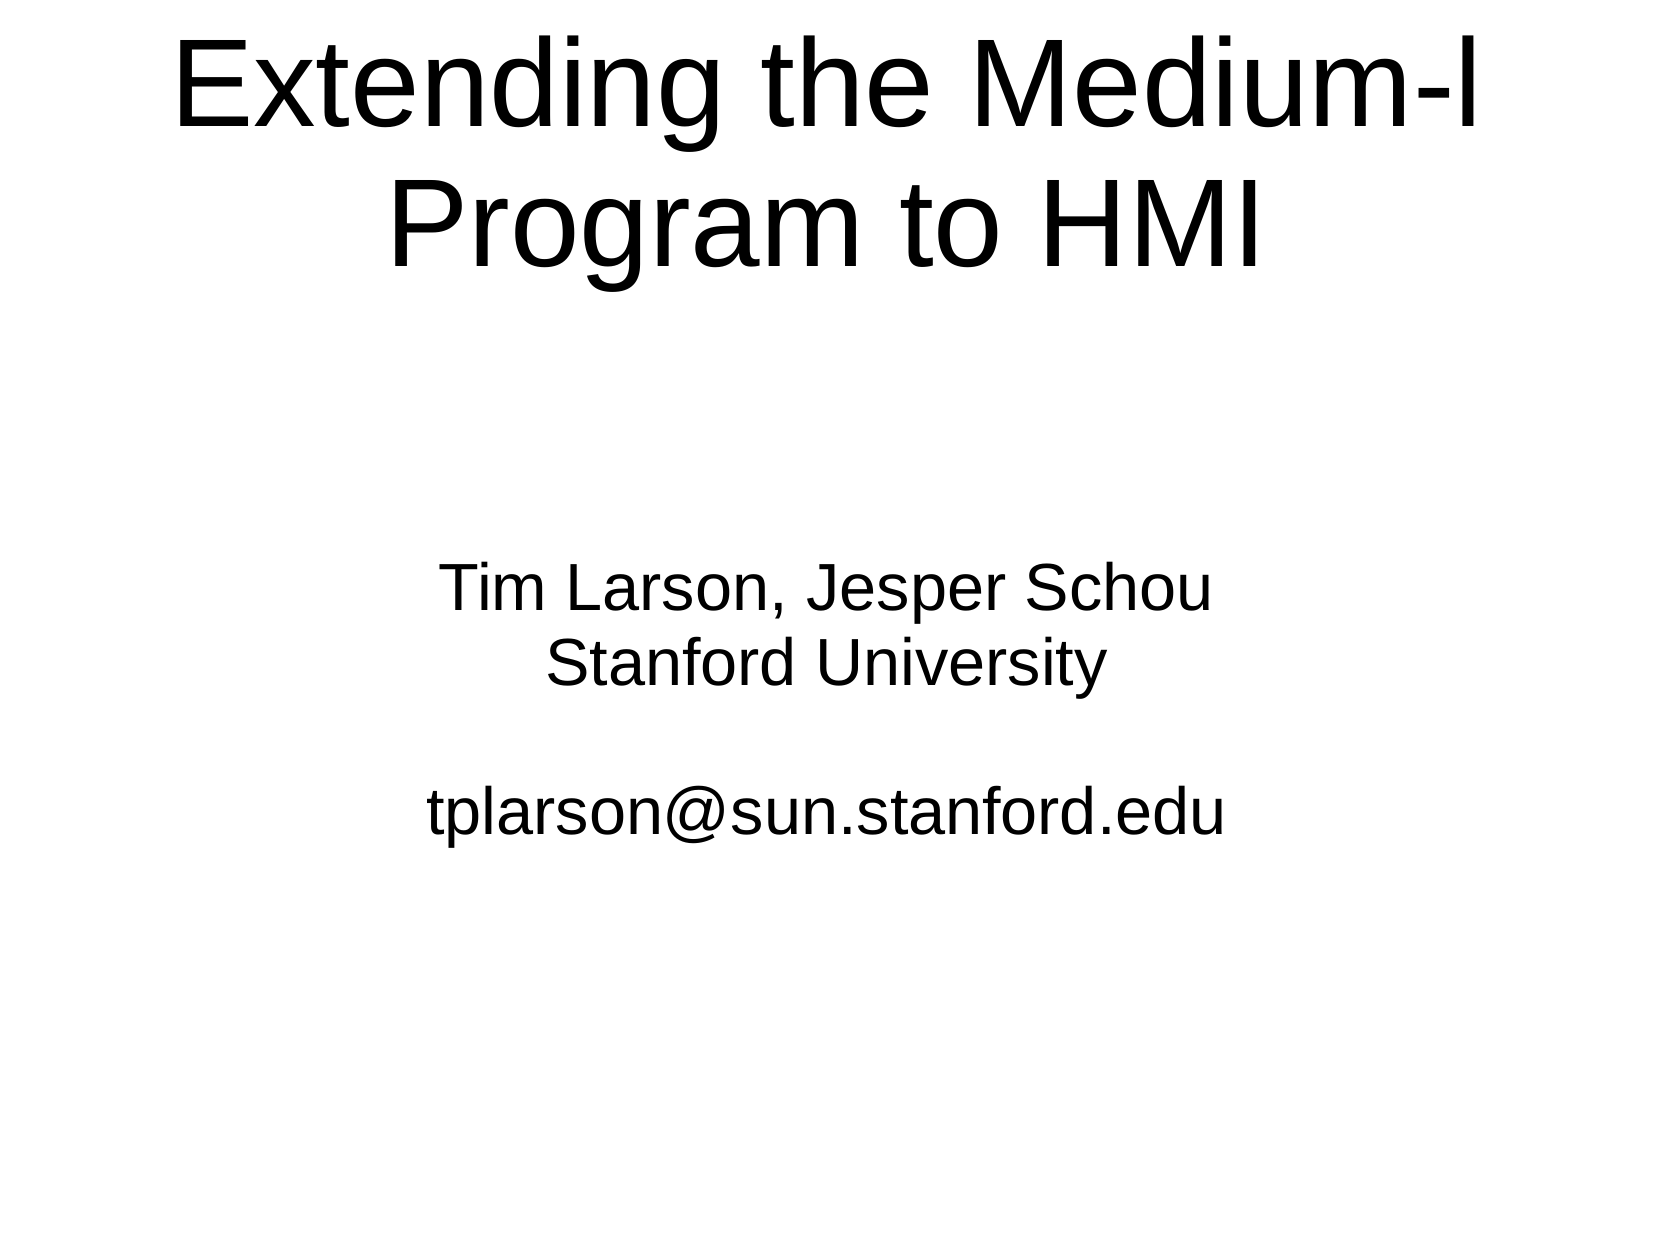

# Extending the Medium-l Program to HMI
Tim Larson, Jesper Schou
Stanford University
tplarson@sun.stanford.edu